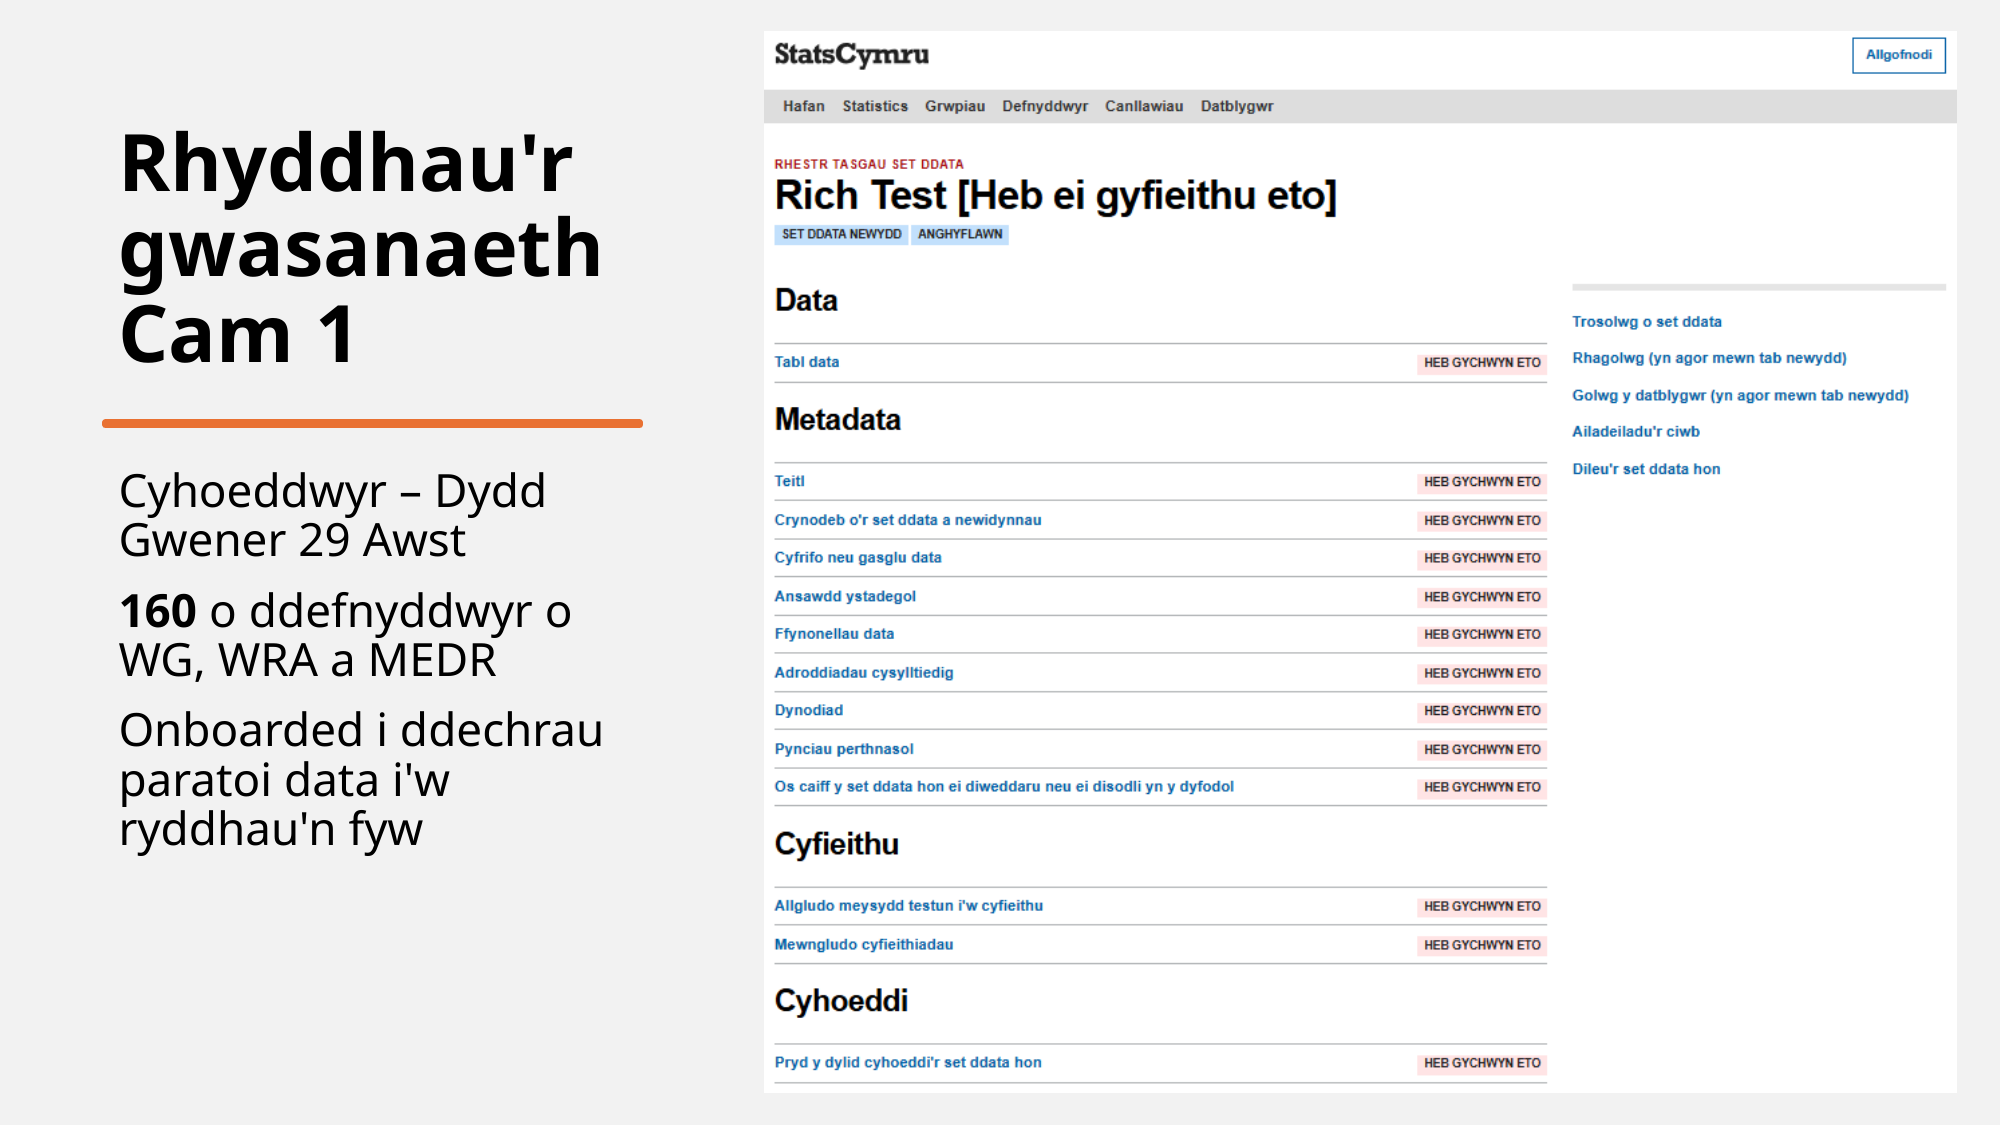

# Rhyddhau'r gwasanaeth Cam 1
Cyhoeddwyr – Dydd Gwener 29 Awst
160 o ddefnyddwyr o WG, WRA a MEDR
Onboarded i ddechrau paratoi data i'w ryddhau'n fyw